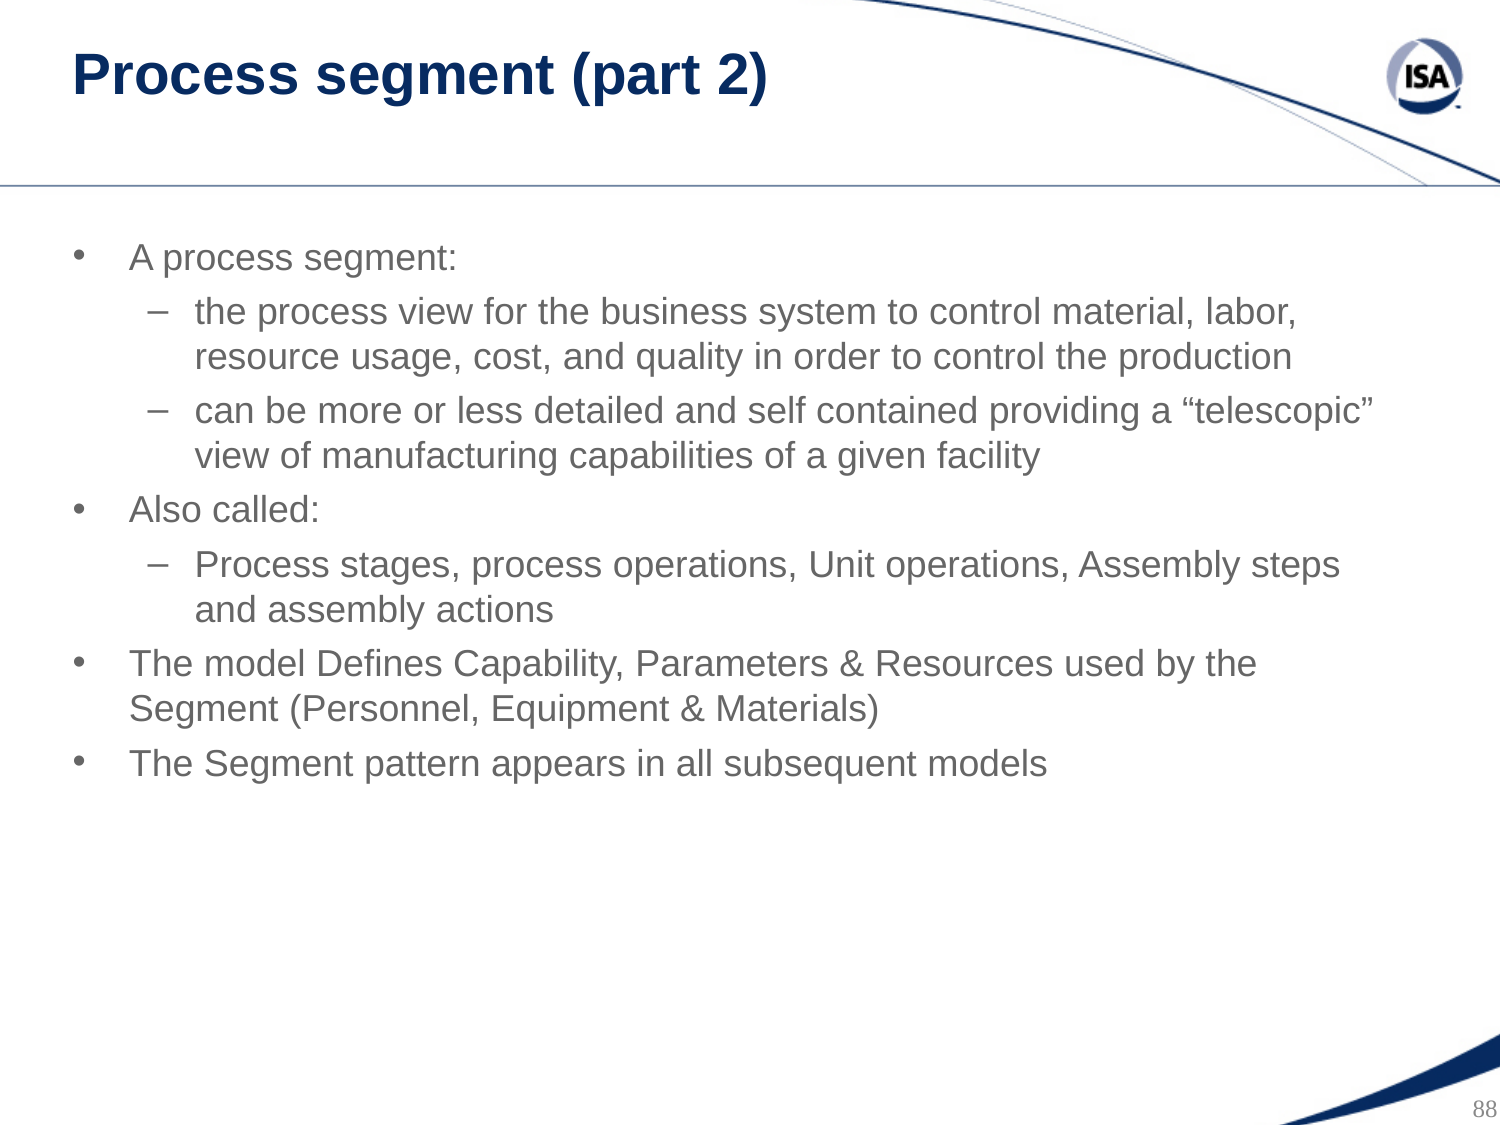

# Process segment (part 2)
A process segment:
the process view for the business system to control material, labor, resource usage, cost, and quality in order to control the production
can be more or less detailed and self contained providing a “telescopic” view of manufacturing capabilities of a given facility
Also called:
Process stages, process operations, Unit operations, Assembly steps and assembly actions
The model Defines Capability, Parameters & Resources used by the Segment (Personnel, Equipment & Materials)
The Segment pattern appears in all subsequent models